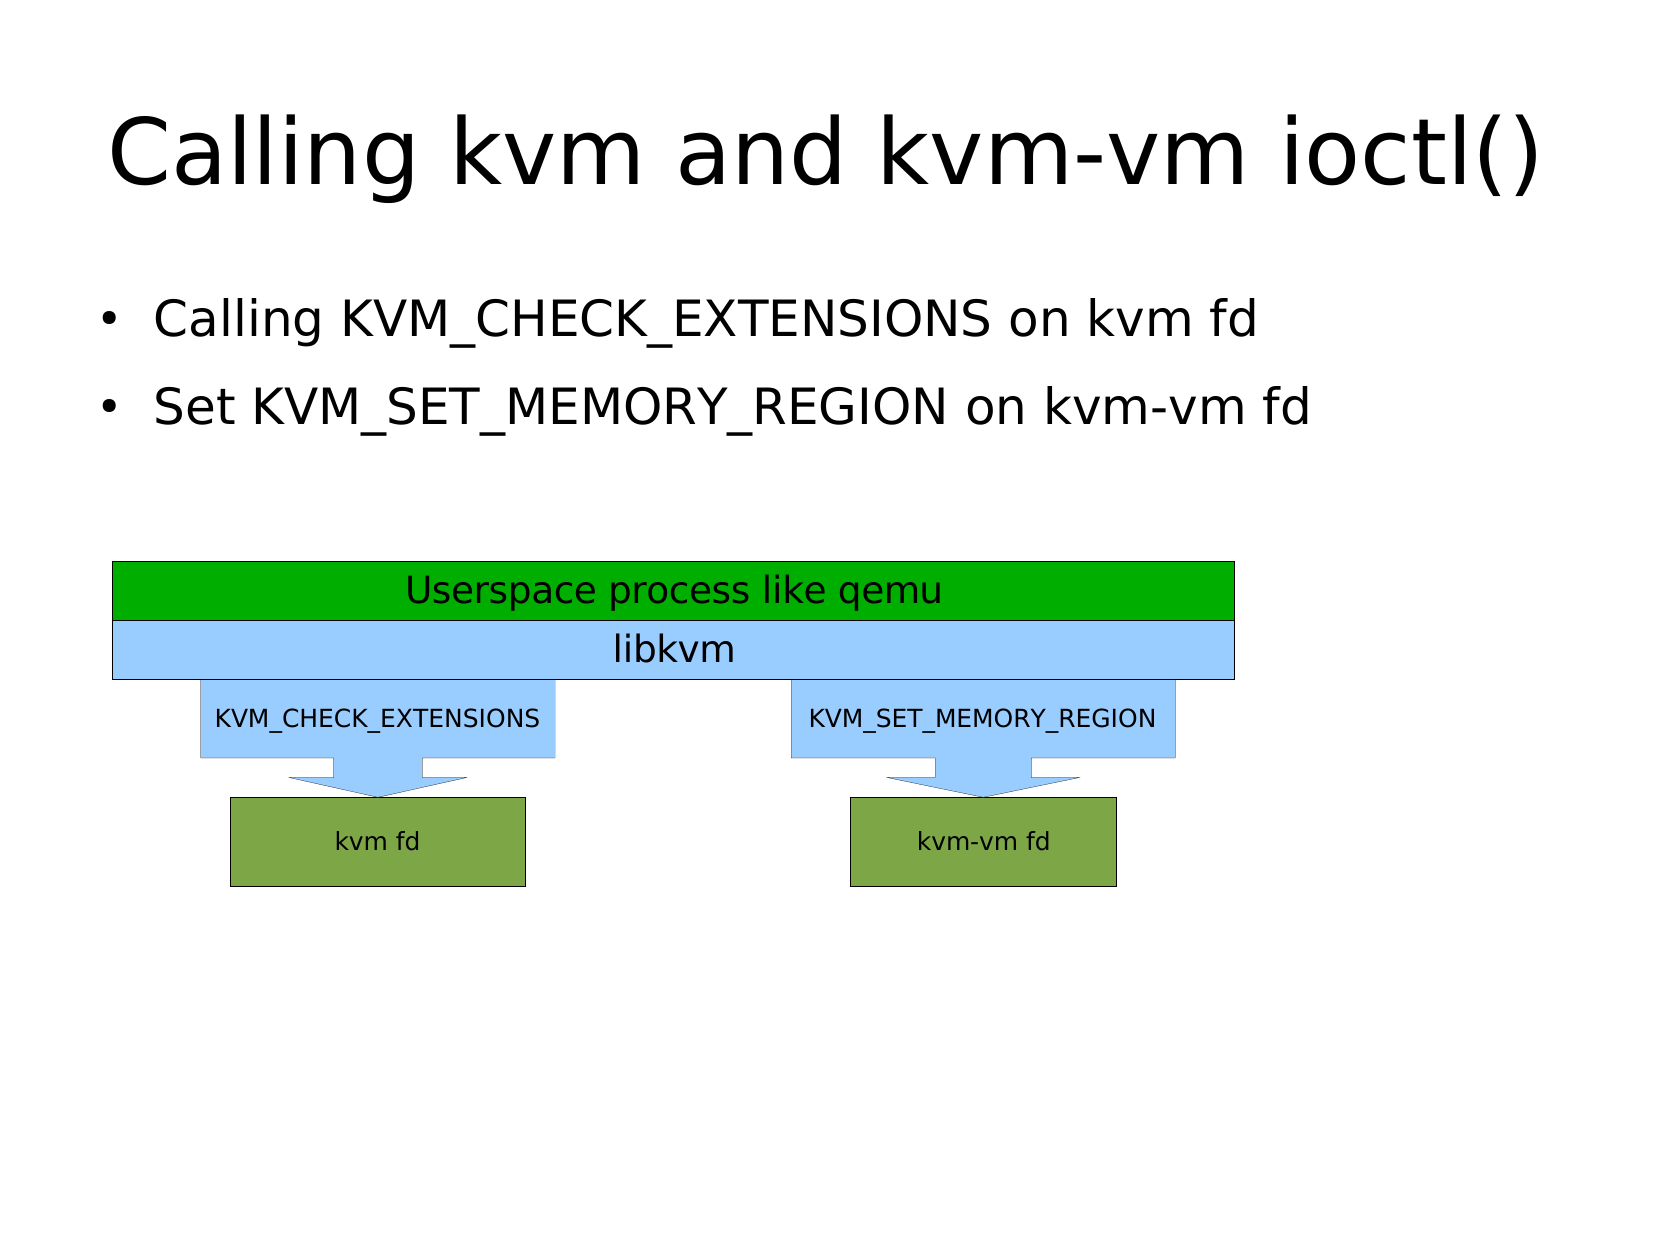

# Calling kvm and kvm-vm ioctl()
Calling KVM_CHECK_EXTENSIONS on kvm fd
Set KVM_SET_MEMORY_REGION on kvm-vm fd